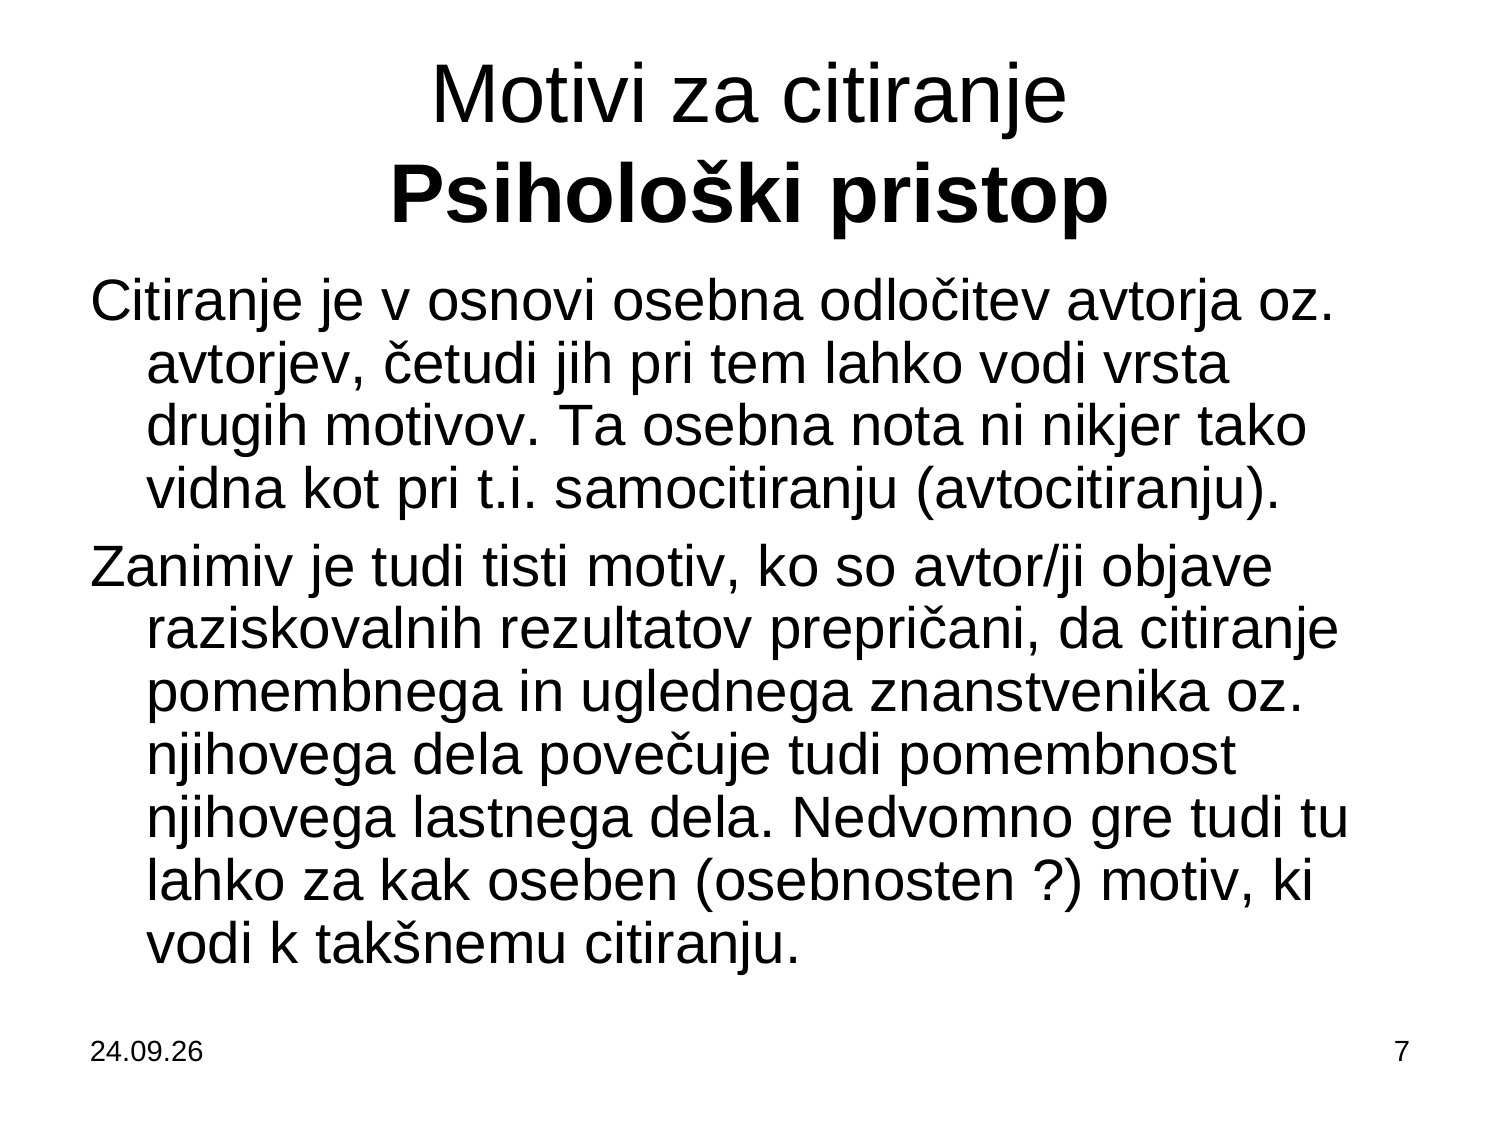

# Motivi za citiranje Psihološki pristop
Citiranje je v osnovi osebna odločitev avtorja oz. avtorjev, četudi jih pri tem lahko vodi vrsta drugih motivov. Ta osebna nota ni nikjer tako vidna kot pri t.i. samocitiranju (avtocitiranju).
Zanimiv je tudi tisti motiv, ko so avtor/ji objave raziskovalnih rezultatov prepričani, da citiranje pomembnega in uglednega znanstvenika oz. njihovega dela povečuje tudi pomembnost njihovega lastnega dela. Nedvomno gre tudi tu lahko za kak oseben (osebnosten ?) motiv, ki vodi k takšnemu citiranju.